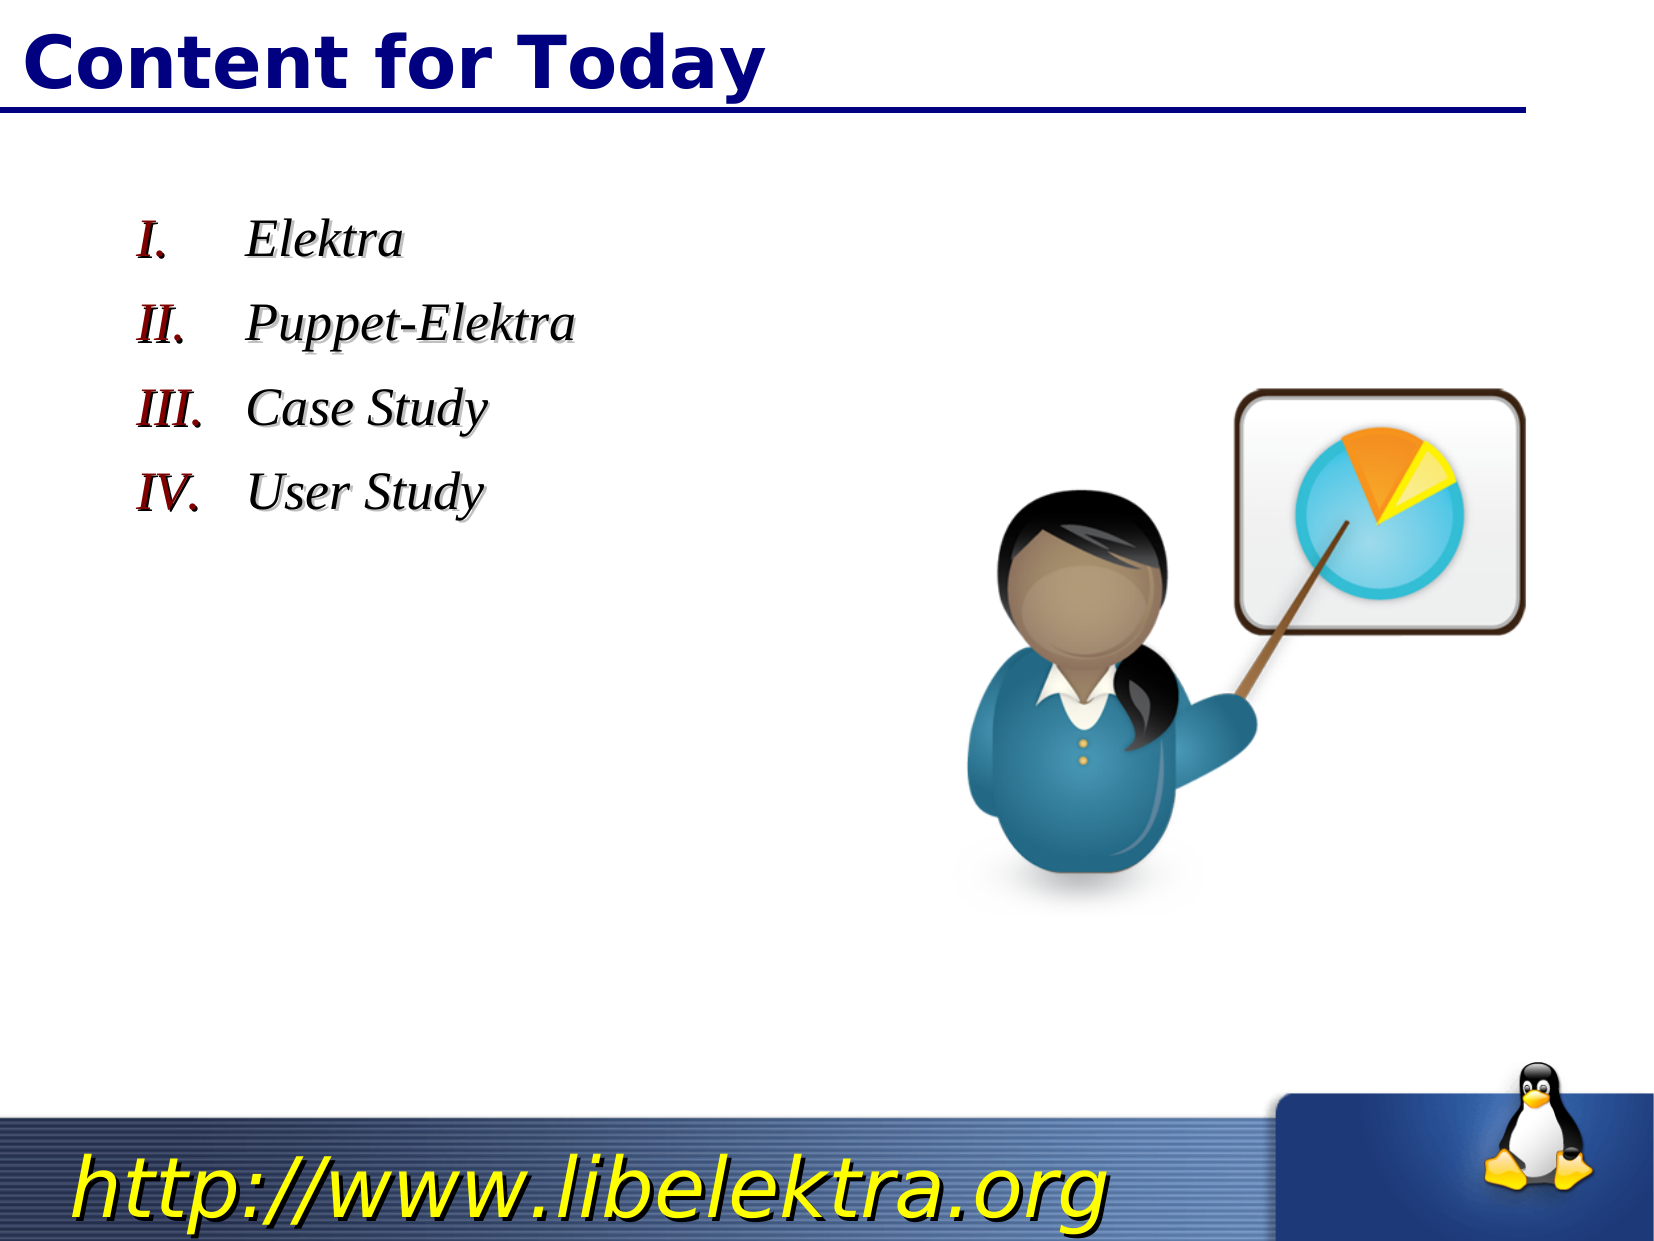

Content for Today
# Elektra
Puppet-Elektra
Case Study
User Study